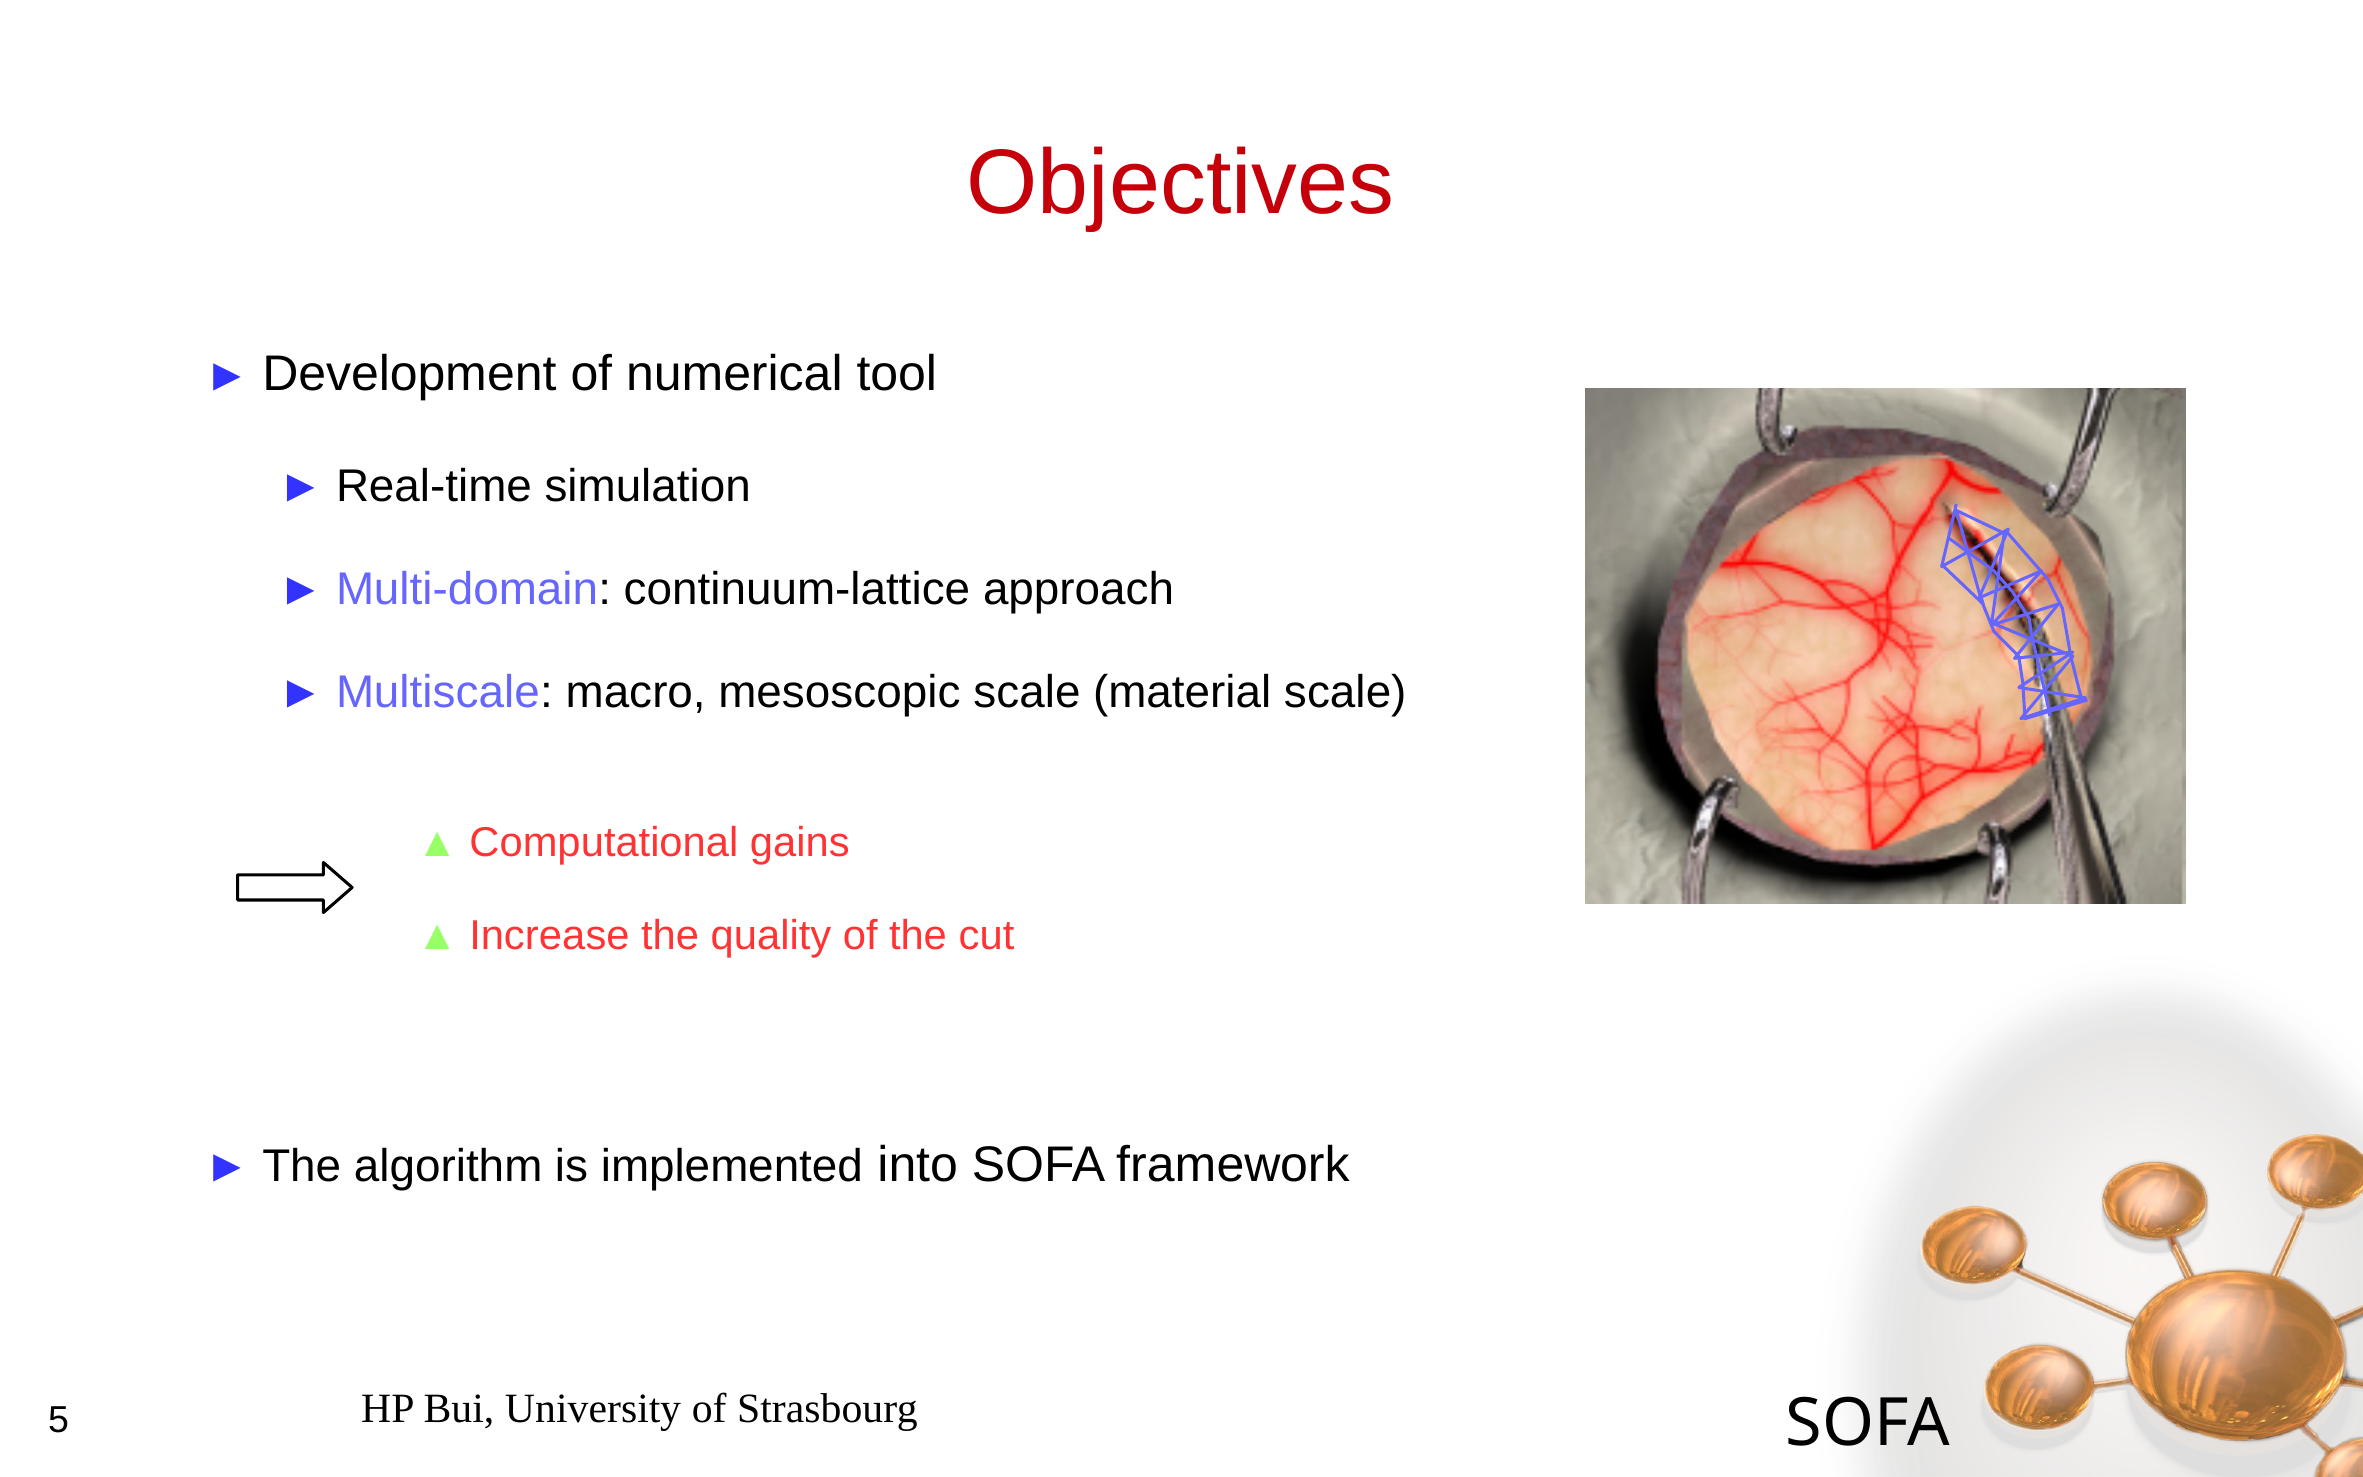

# Objectives
► Development of numerical tool
	► Real-time simulation
	► Multi-domain: continuum-lattice approach
	► Multiscale: macro, mesoscopic scale (material scale)
▲ Computational gains
▲ Increase the quality of the cut
► The algorithm is implemented into SOFA framework
HP Bui, University of Strasbourg